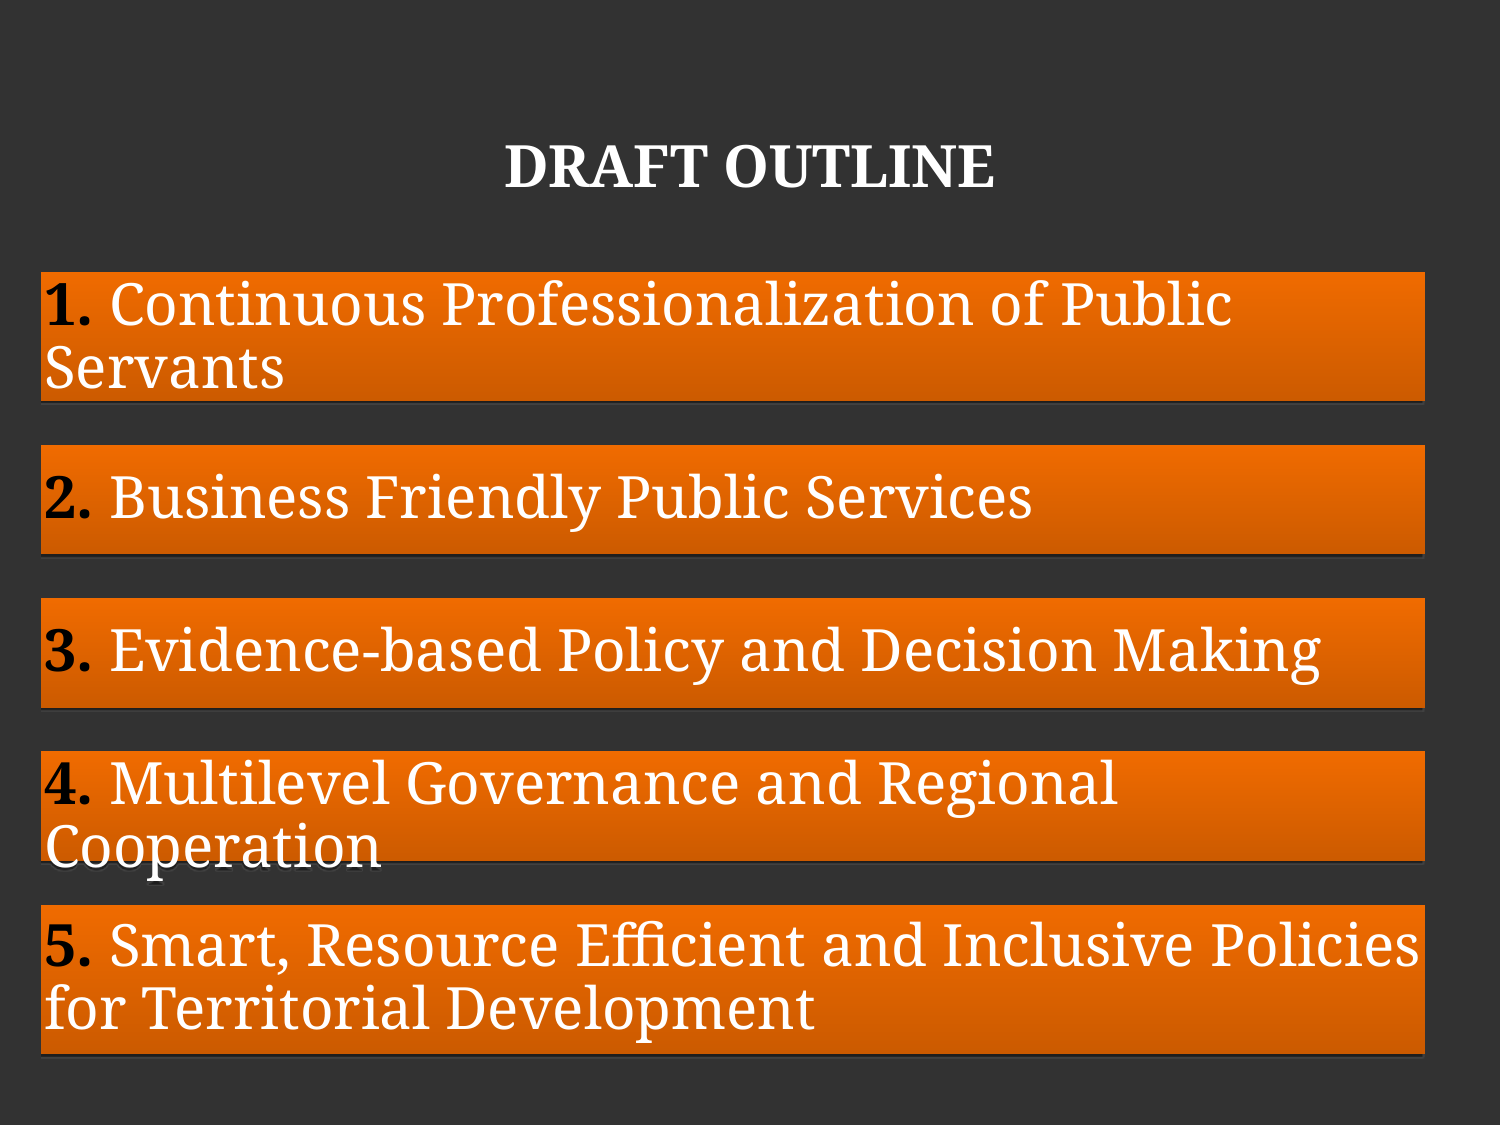

# DRAFT OUTLINE
1. Continuous Professionalization of Public Servants
2. Business Friendly Public Services
3. Evidence-based Policy and Decision Making
4. Multilevel Governance and Regional Cooperation
5. Smart, Resource Efficient and Inclusive Policies for Territorial Development